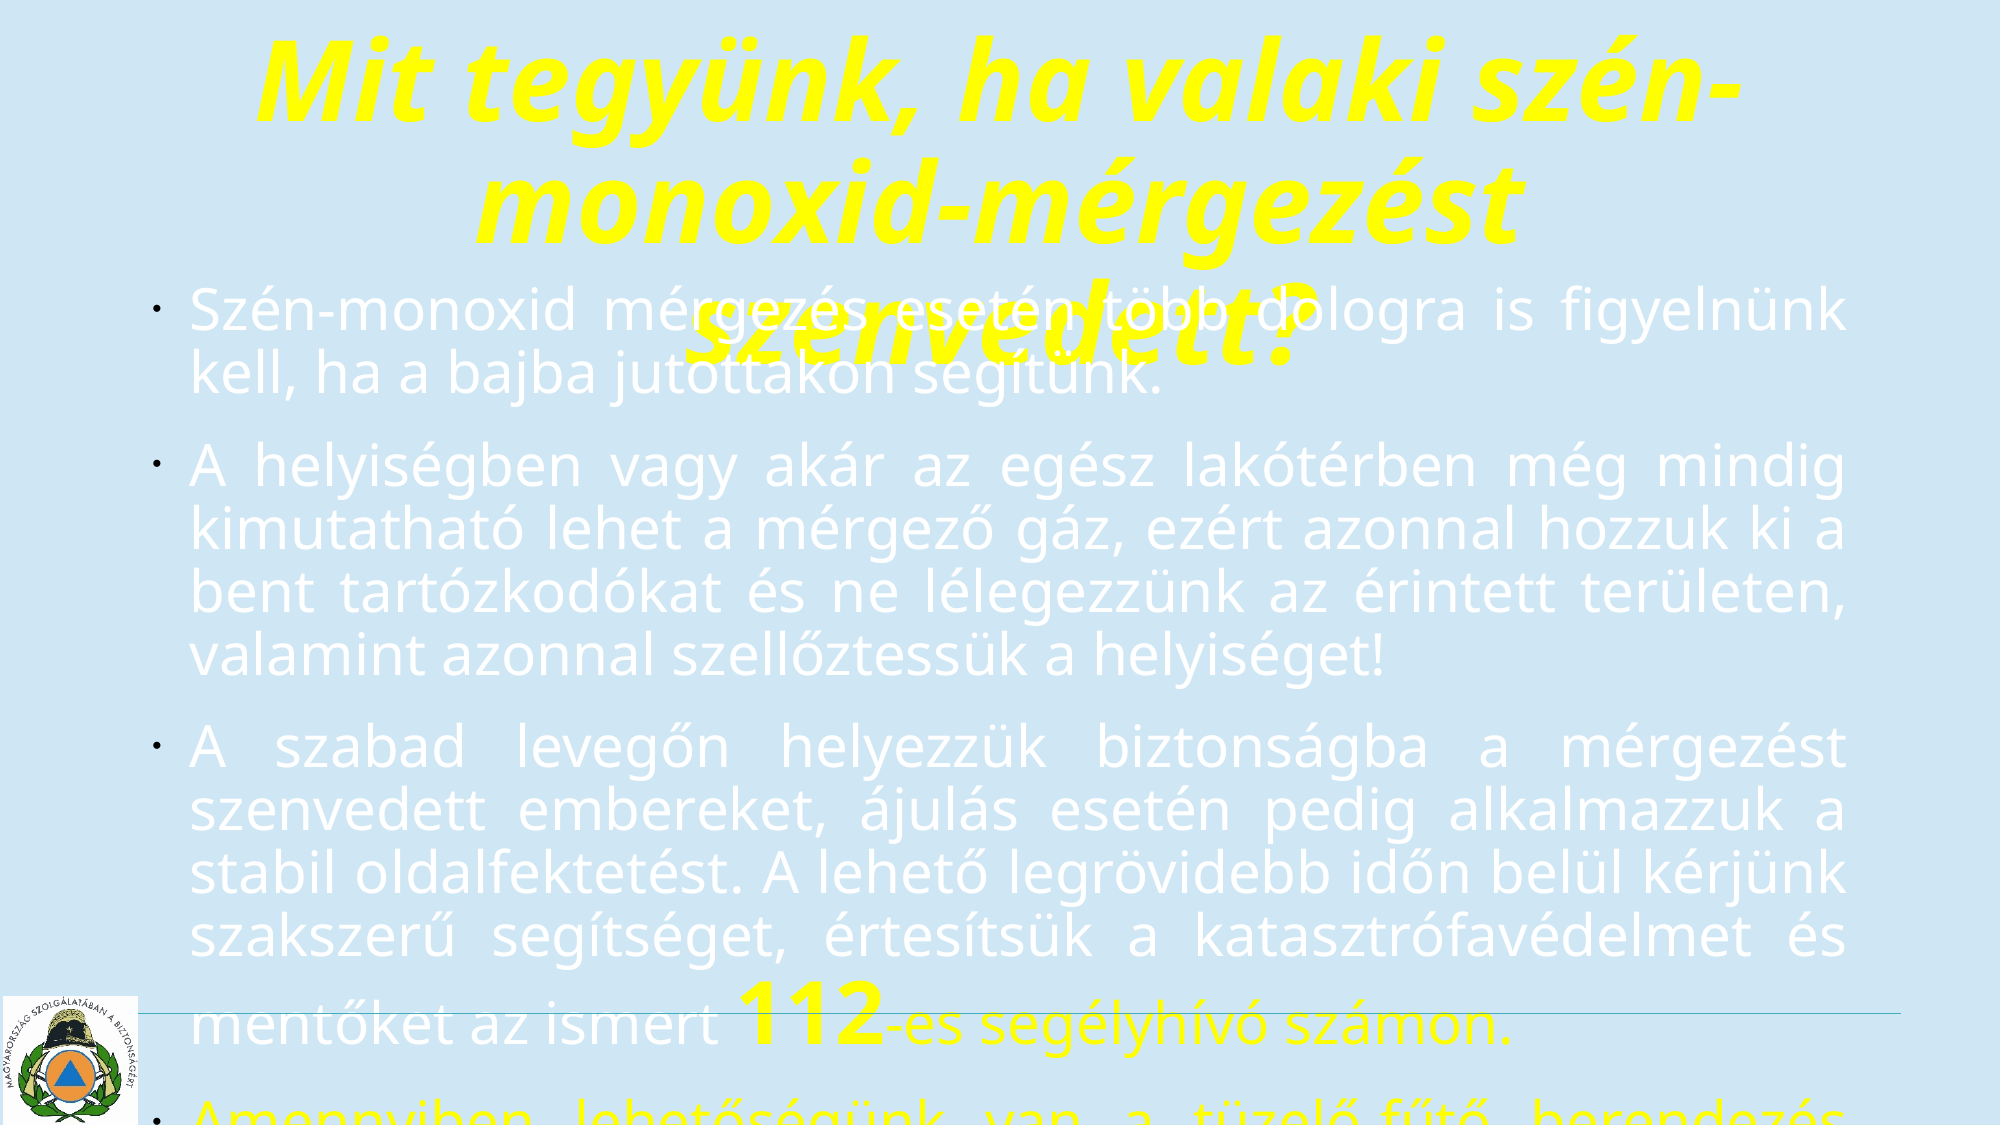

# Mit tegyünk, ha valaki szén-monoxid-mérgezést szenvedett?
Szén-monoxid mérgezés esetén több dologra is figyelnünk kell, ha a bajba jutottakon segítünk.
A helyiségben vagy akár az egész lakótérben még mindig kimutatható lehet a mérgező gáz, ezért azonnal hozzuk ki a bent tartózkodókat és ne lélegezzünk az érintett területen, valamint azonnal szellőztessük a helyiséget!
A szabad levegőn helyezzük biztonságba a mérgezést szenvedett embereket, ájulás esetén pedig alkalmazzuk a stabil oldalfektetést. A lehető legrövidebb időn belül kérjünk szakszerű segítséget, értesítsük a katasztrófavédelmet és mentőket az ismert 112-es segélyhívó számon.
Amennyiben lehetőségünk van a tüzelő-fűtő berendezés biztonságos lekapcsolására, a szellőztetésre és a gázrendszer főcsapjának elzárására, ezeket is tegyük meg.